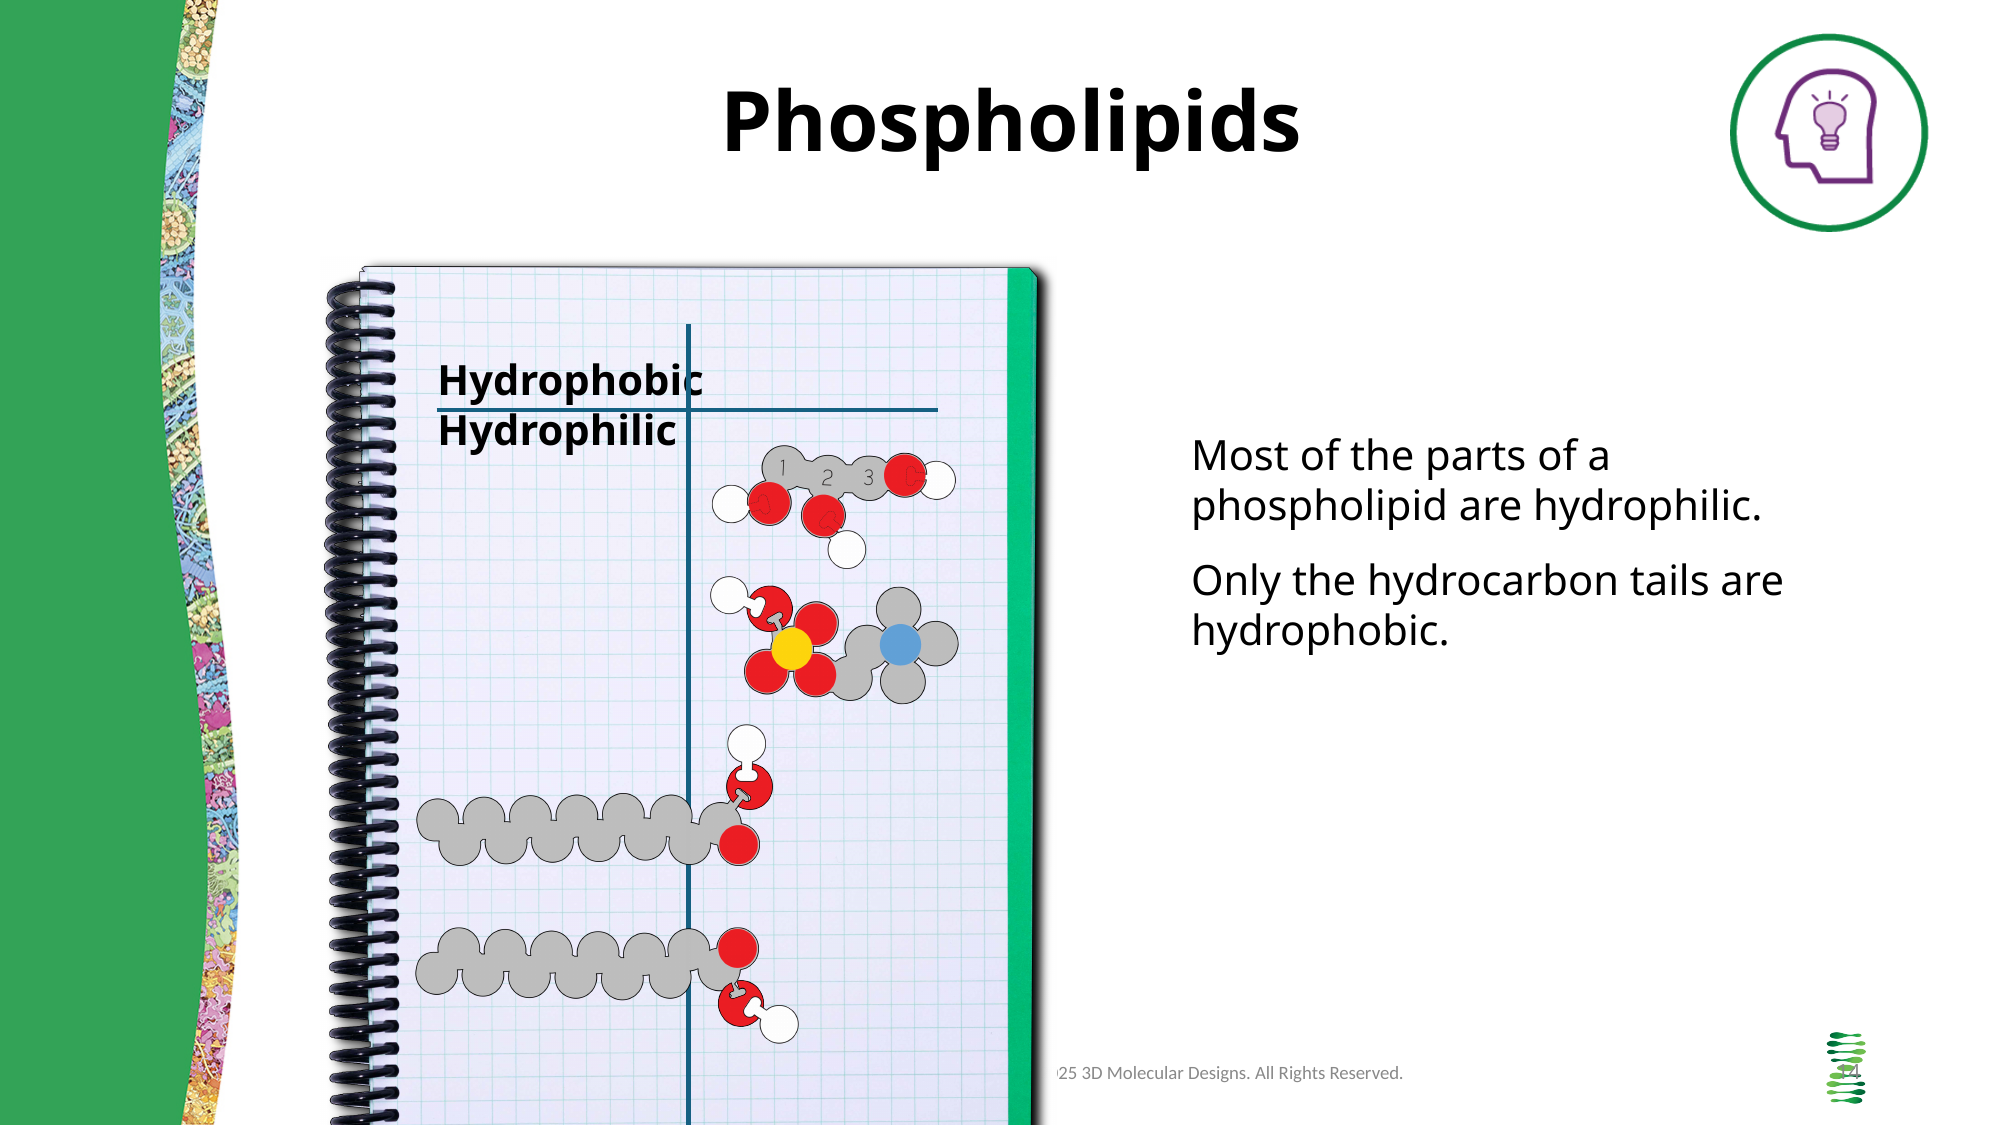

Phospholipids
Hydrophobic Hydrophilic
Most of the parts of a phospholipid are hydrophilic.
Only the hydrocarbon tails are hydrophobic.